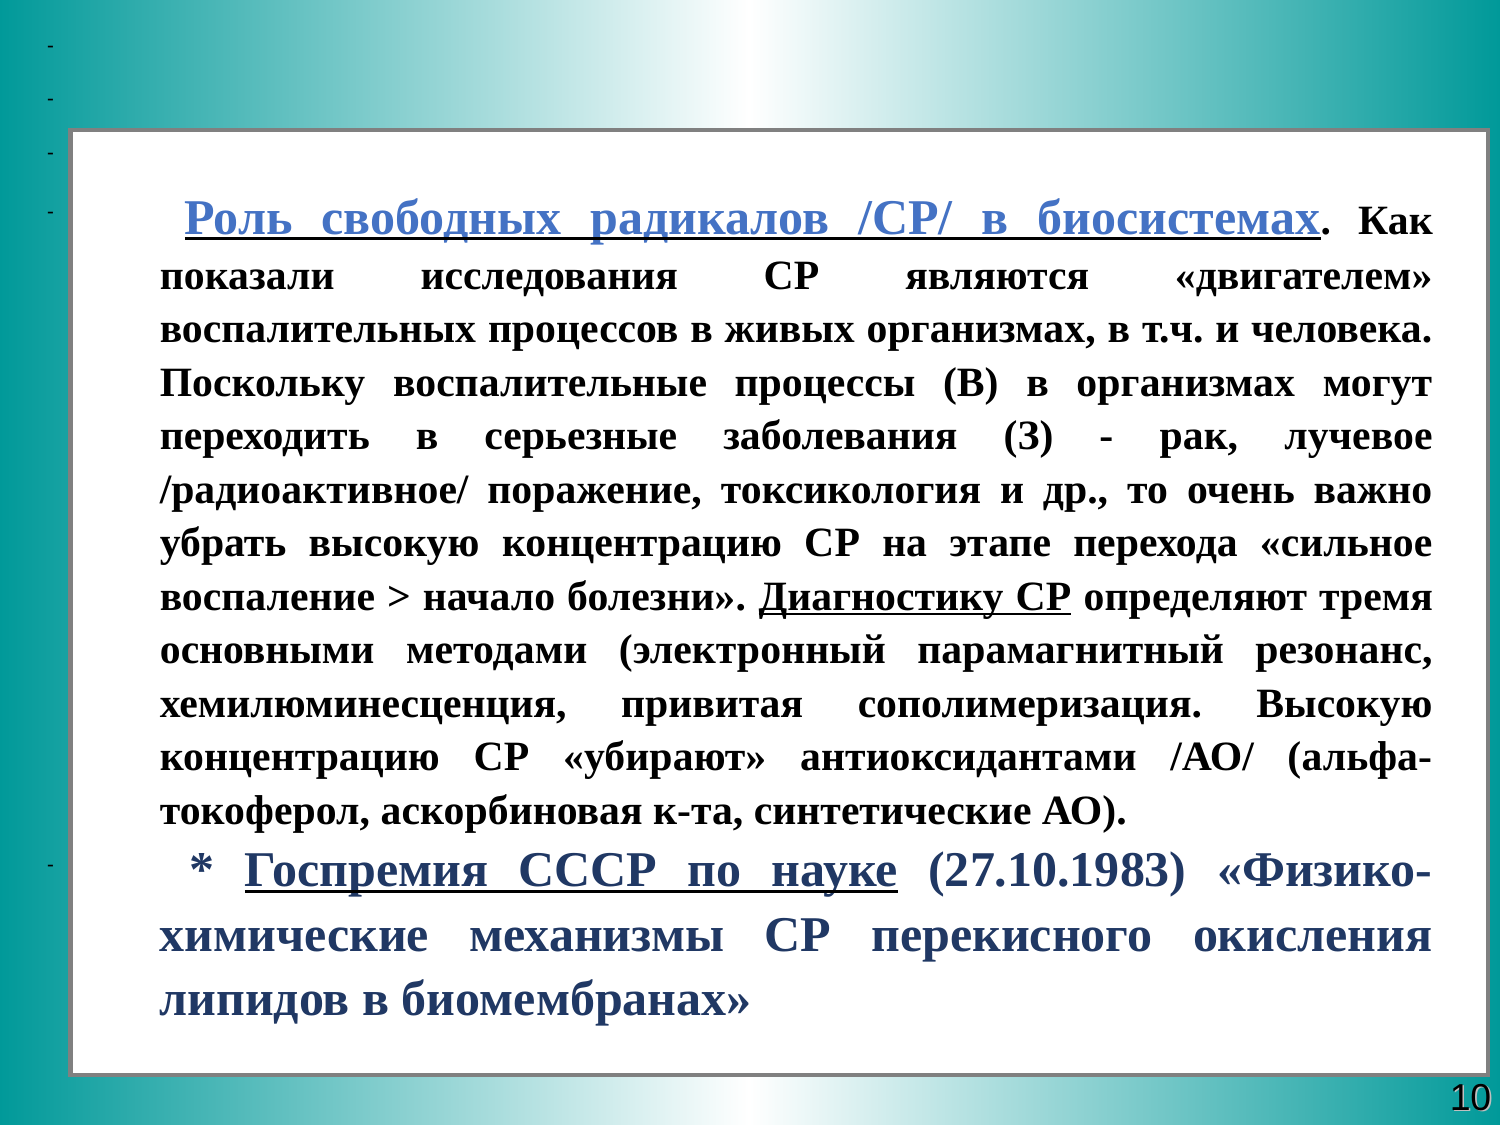

Роль свободных радикалов /СР/ в биосистемах. Как показали исследования СР являются «двигателем» воспалительных процессов в живых организмах, в т.ч. и человека. Поскольку воспалительные процессы (В) в организмах могут переходить в серьезные заболевания (З) - рак, лучевое /радиоактивное/ поражение, токсикология и др., то очень важно убрать высокую концентрацию СР на этапе перехода «сильное воспаление > начало болезни». Диагностику СР определяют тремя основными методами (электронный парамагнитный резонанс, хемилюминесценция, привитая сополимеризация. Высокую концентрацию СР «убирают» антиоксидантами /АО/ (альфа-токоферол, аскорбиновая к-та, синтетические АО).
 * Госпремия СССР по науке (27.10.1983) «Физико-химические механизмы СР перекисного окисления липидов в биомембранах»
#